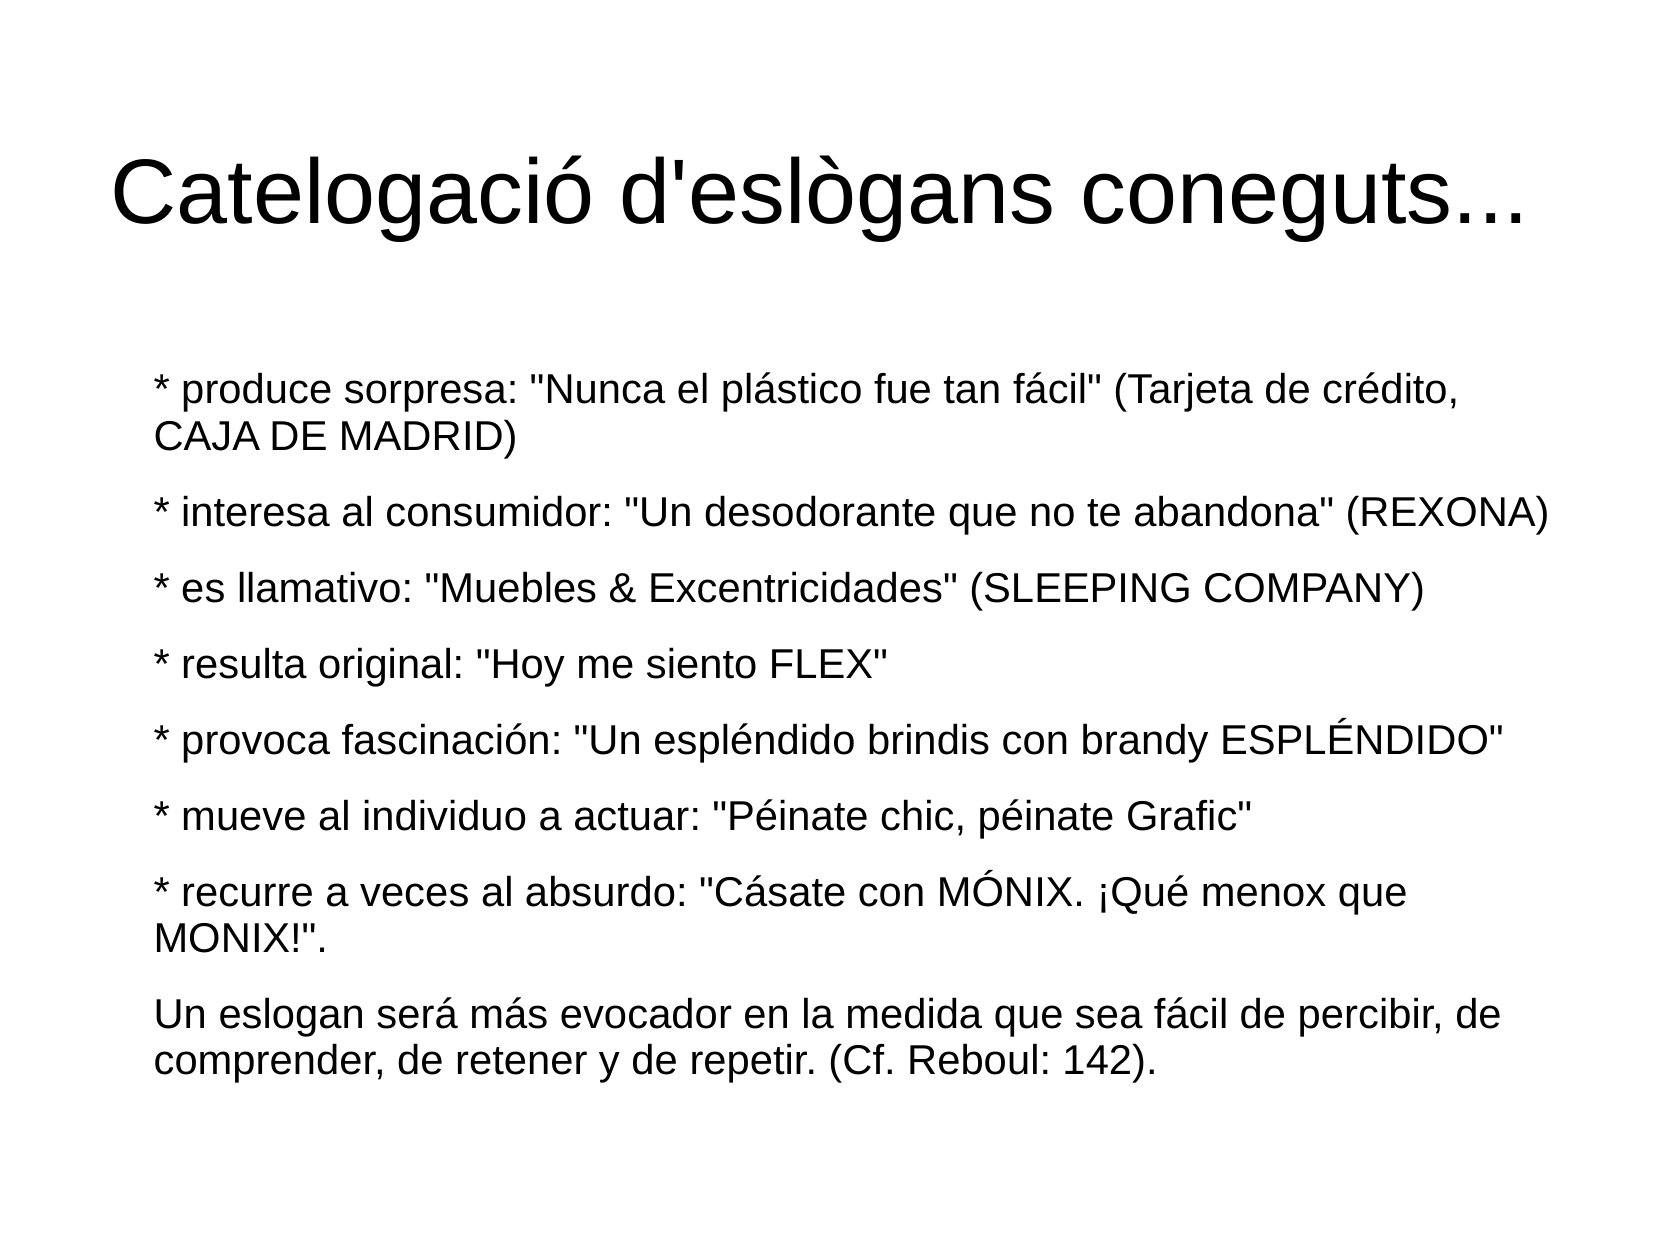

# Catelogació d'eslògans coneguts...
* produce sorpresa: "Nunca el plástico fue tan fácil" (Tarjeta de crédito, CAJA DE MADRID)
* interesa al consumidor: "Un desodorante que no te abandona" (REXONA)
* es llamativo: "Muebles & Excentricidades" (SLEEPING COMPANY)
* resulta original: "Hoy me siento FLEX"
* provoca fascinación: "Un espléndido brindis con brandy ESPLÉNDIDO"
* mueve al individuo a actuar: "Péinate chic, péinate Grafic"
* recurre a veces al absurdo: "Cásate con MÓNIX. ¡Qué menox que MONIX!".
Un eslogan será más evocador en la medida que sea fácil de percibir, de comprender, de retener y de repetir. (Cf. Reboul: 142).